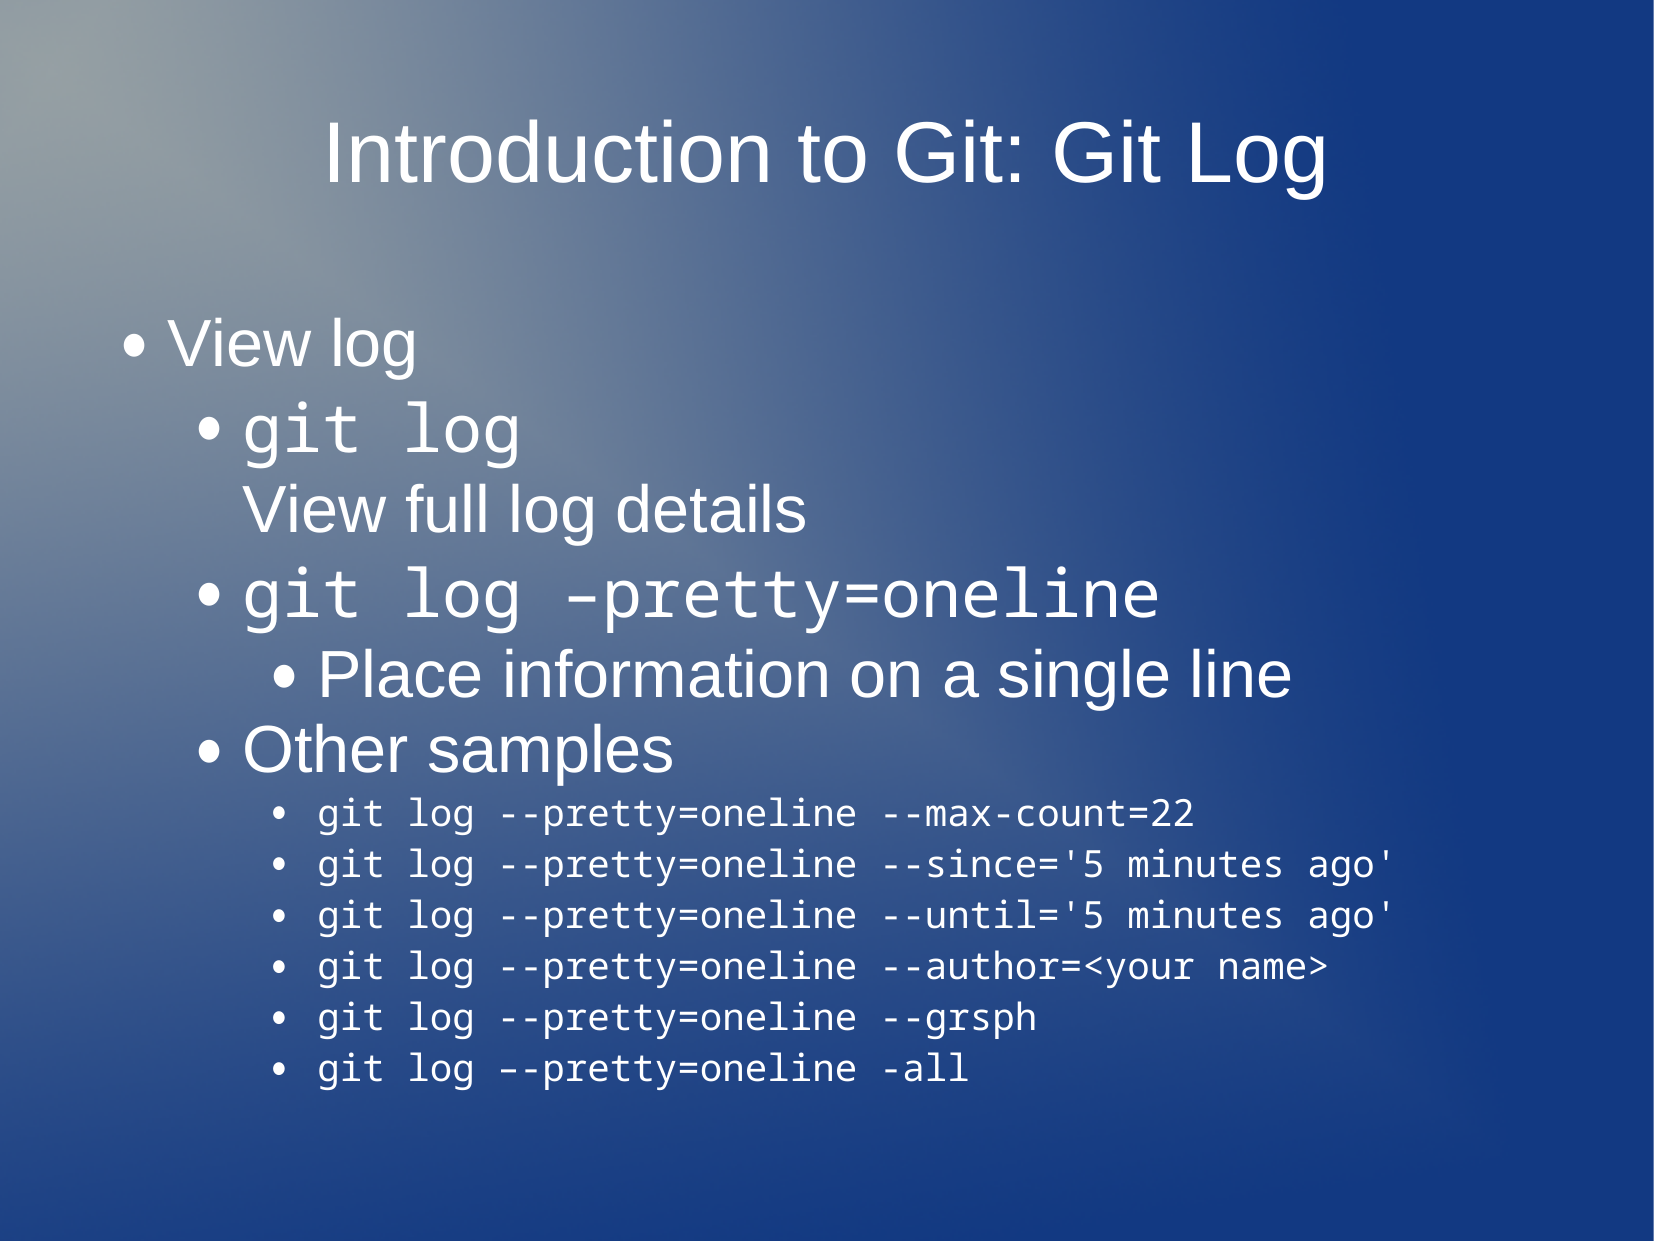

# Introduction to Git: Git Log
View log
git log
View full log details
git log –pretty=oneline
Place information on a single line
Other samples
git log --pretty=oneline --max-count=22
git log --pretty=oneline --since='5 minutes ago'
git log --pretty=oneline --until='5 minutes ago'
git log --pretty=oneline --author=<your name>
git log --pretty=oneline --grsph
git log –-pretty=oneline -all